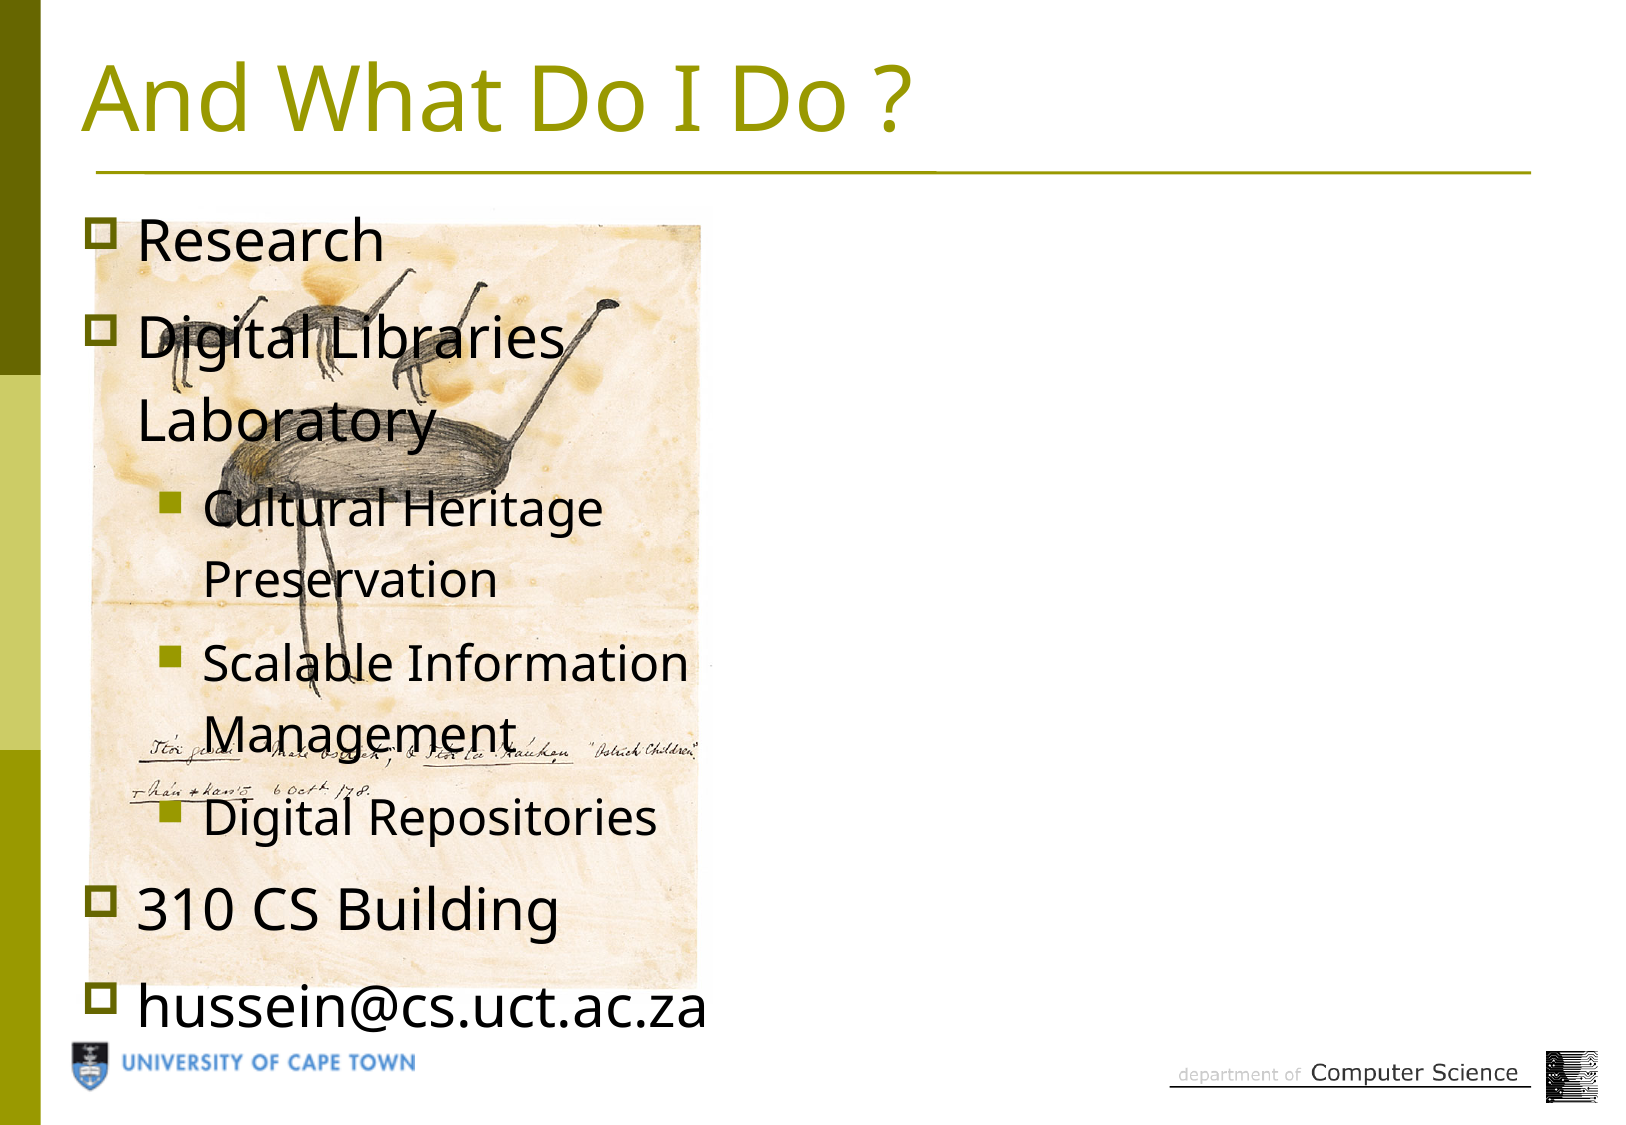

# And What Do I Do ?
Research
Digital Libraries Laboratory
Cultural Heritage Preservation
Scalable Information Management
Digital Repositories
310 CS Building
hussein@cs.uct.ac.za